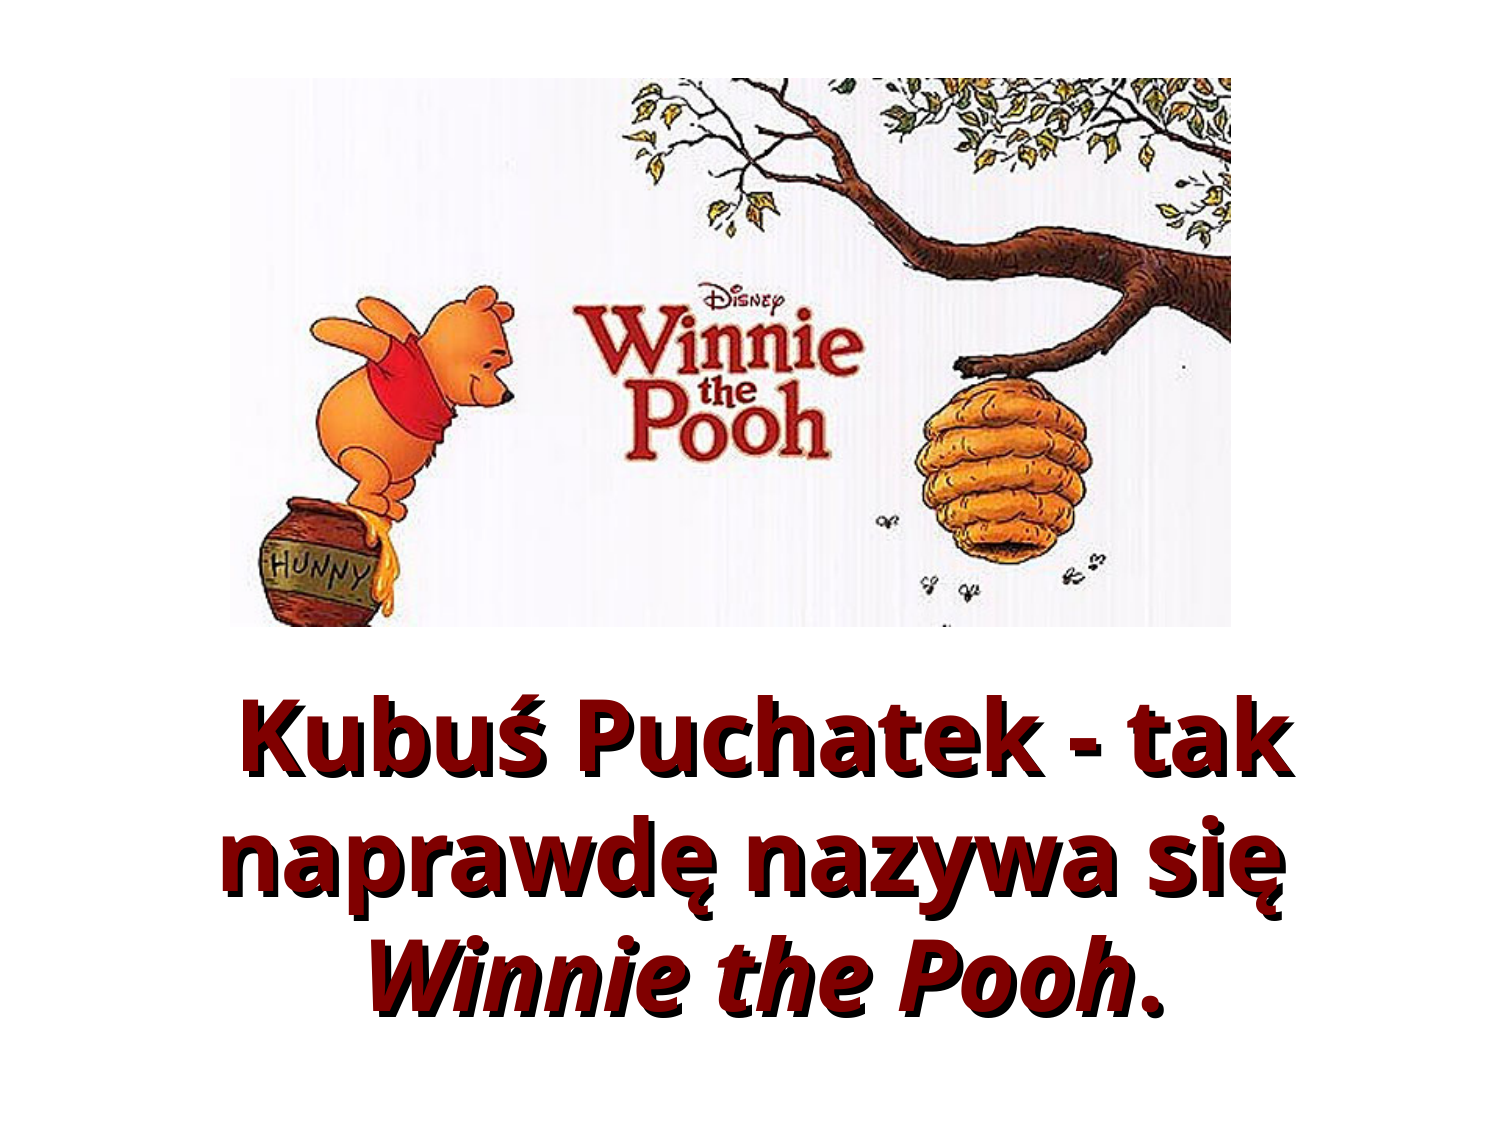

# Kubuś Puchatek - tak naprawdę nazywa się Winnie the Pooh.